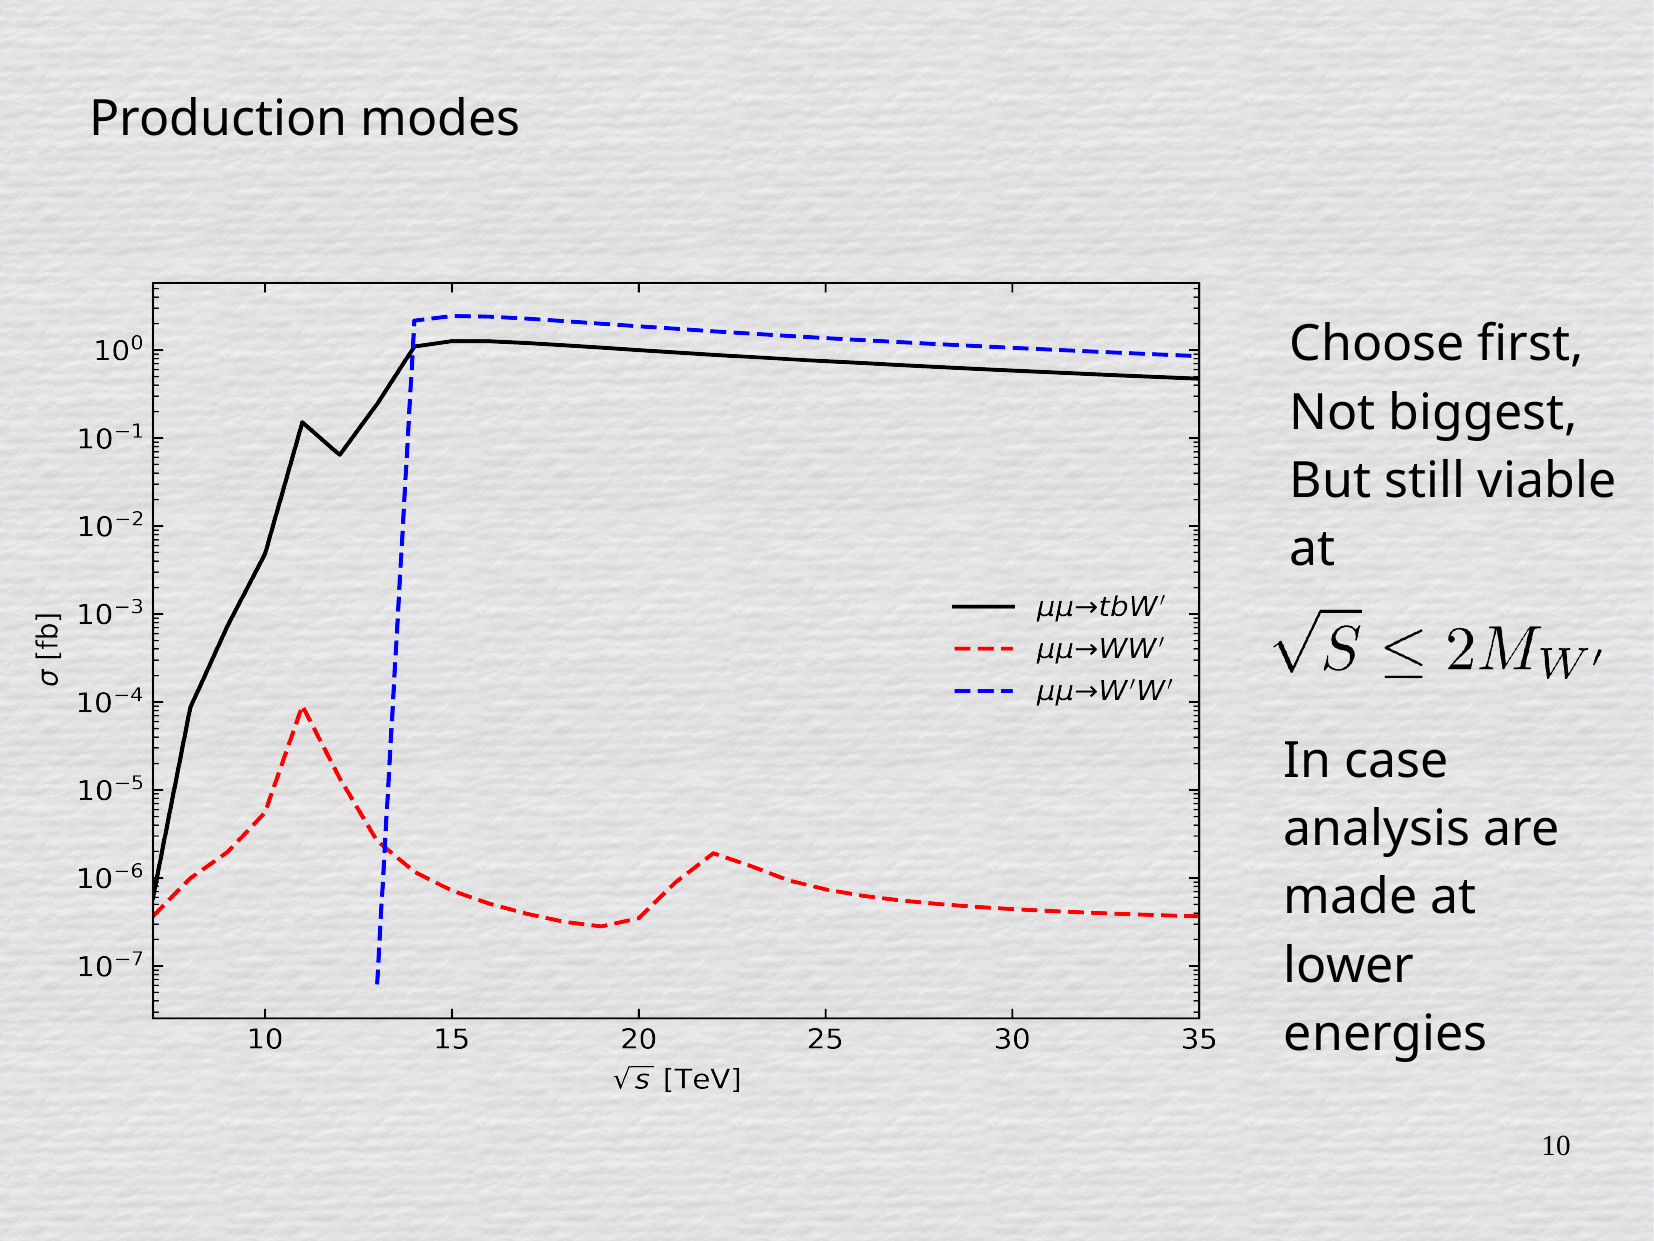

Production modes
Choose first,
Not biggest,
But still viable
at
In case analysis are made at lower energies
10